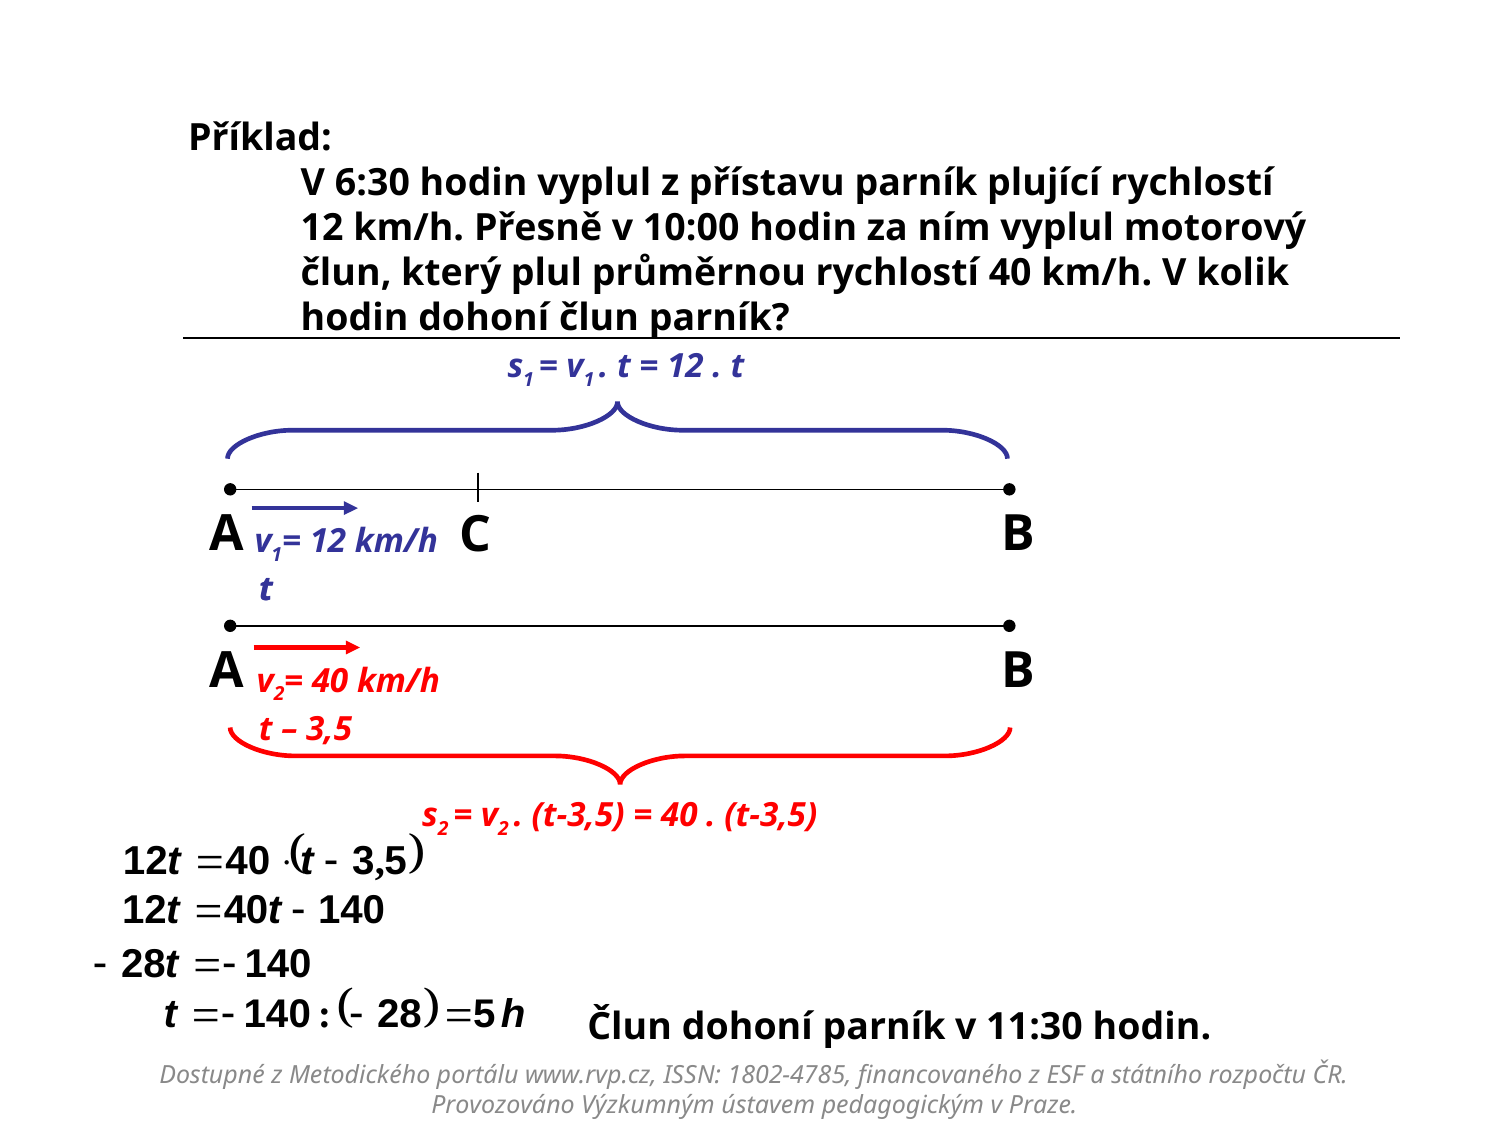

Příklad:
V 6:30 hodin vyplul z přístavu parník plující rychlostí
12 km/h. Přesně v 10:00 hodin za ním vyplul motorový člun, který plul průměrnou rychlostí 40 km/h. V kolik hodin dohoní člun parník?
s1 = v1 . t = 12 . t
A
B
C
v1= 12 km/h
t
t
A
B
v2= 40 km/h
t – 3,5
s2 = v2 . (t-3,5) = 40 . (t-3,5)
Člun dohoní parník v 11:30 hodin.